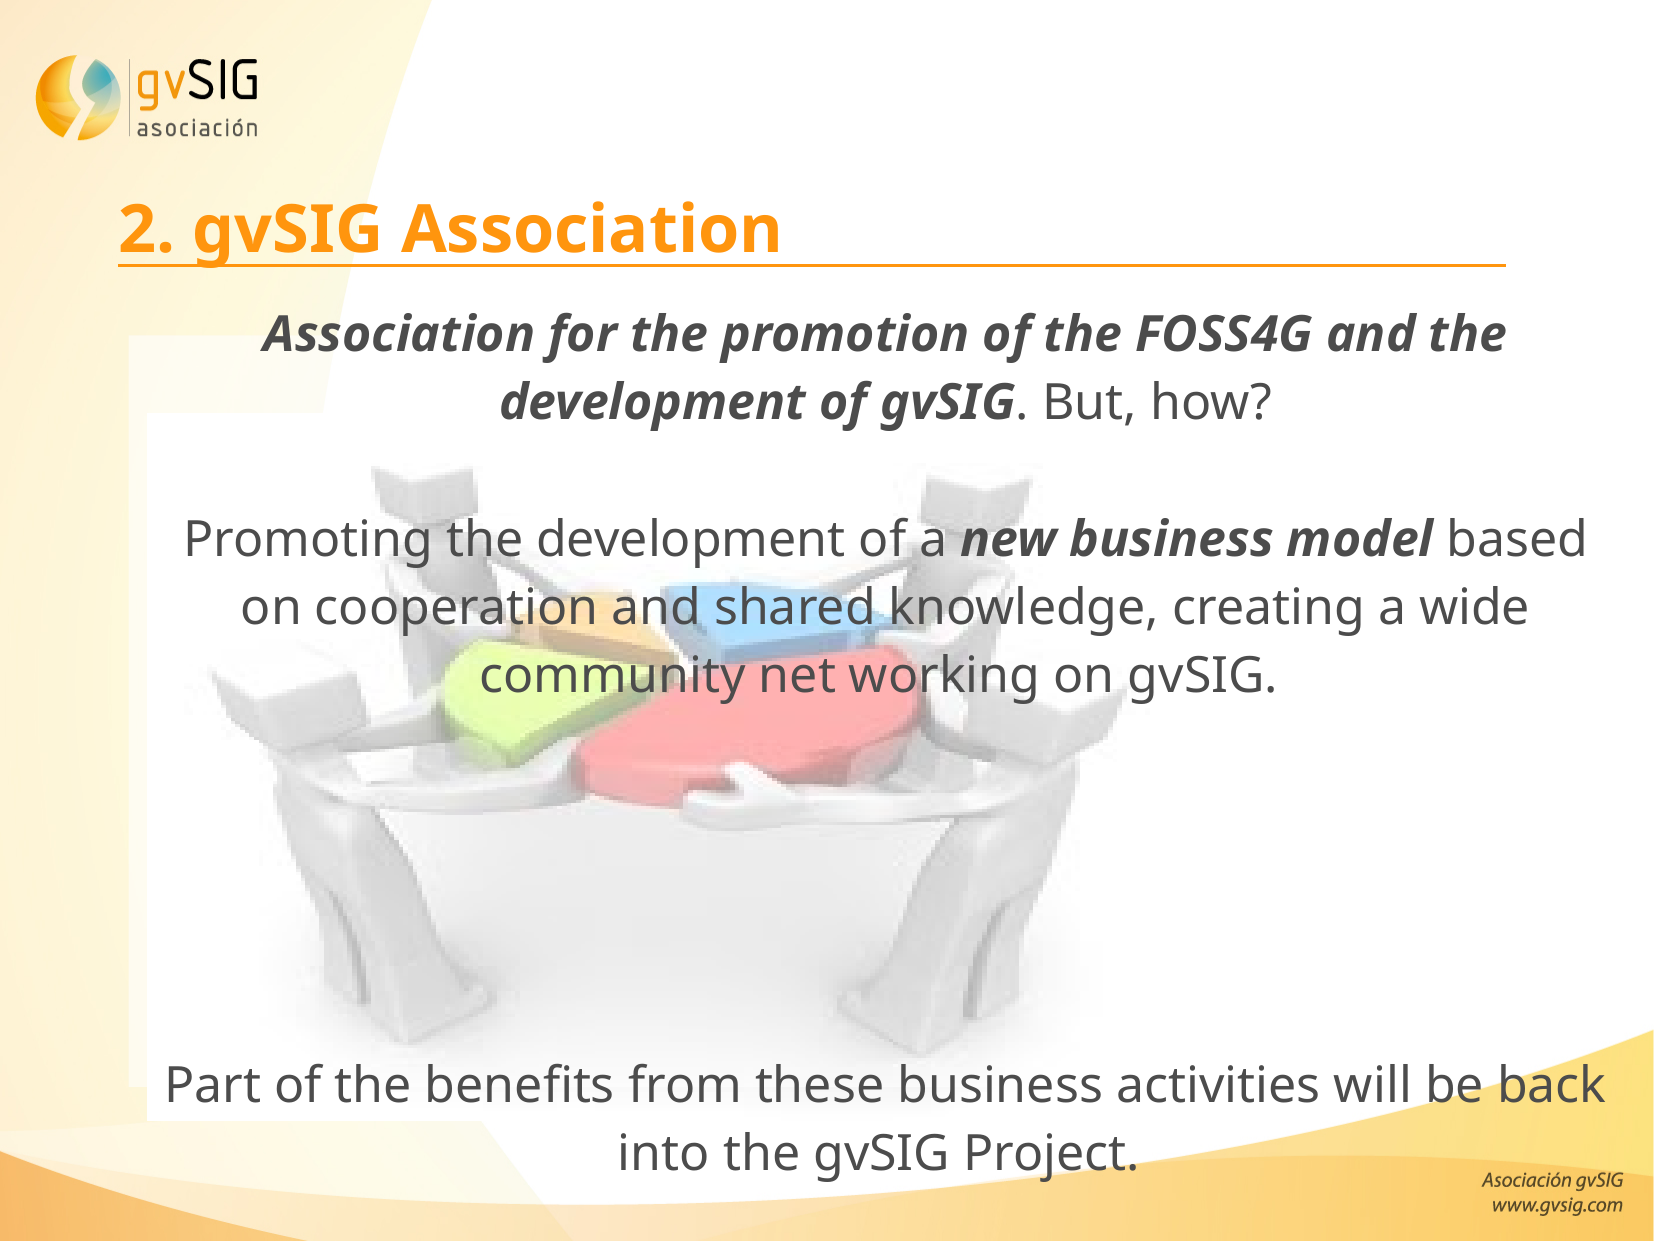

# 2. gvSIG Association
Association for the promotion of the FOSS4G and the development of gvSIG. But, how?
Promoting the development of a new business model based on cooperation and shared knowledge, creating a wide community net working on gvSIG.
Part of the benefits from these business activities will be back into the gvSIG Project.